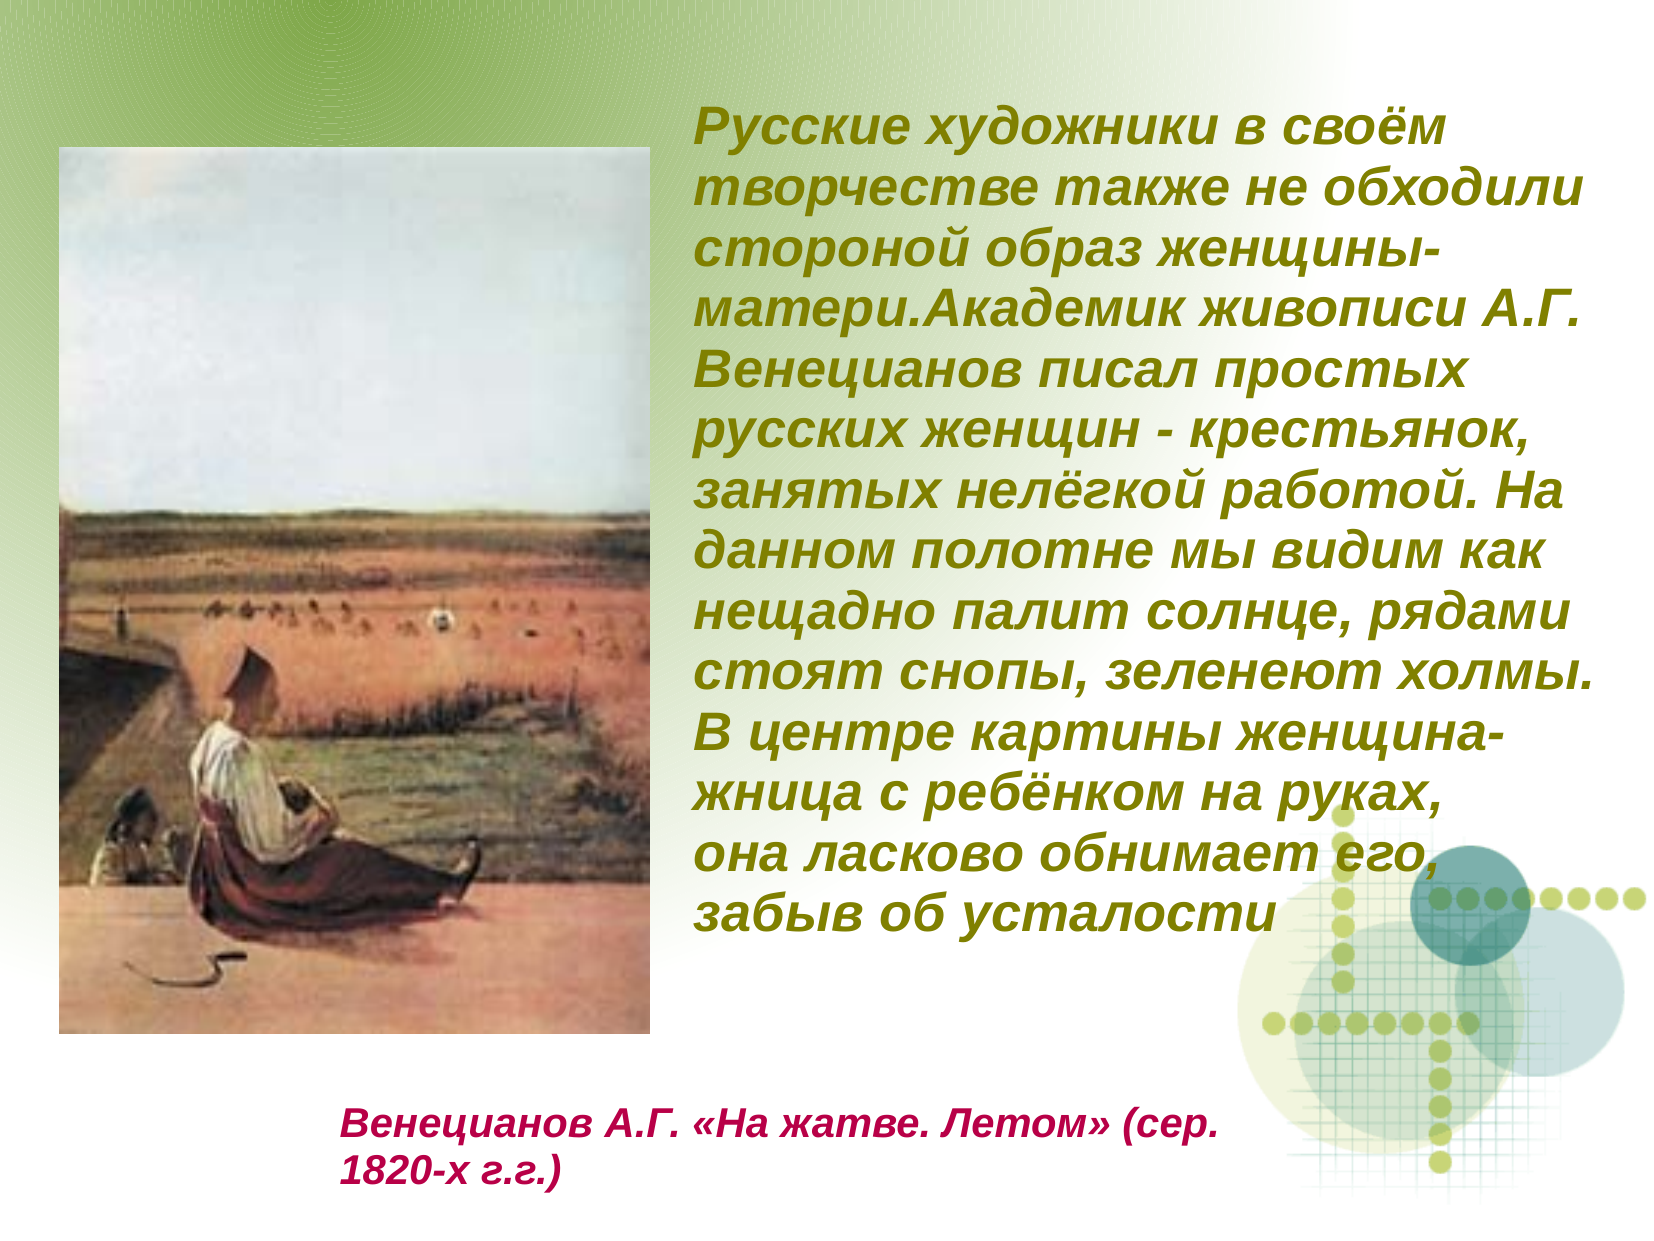

Русские художники в своём творчестве также не обходили стороной образ женщины- матери.Академик живописи А.Г. Венецианов писал простых русских женщин - крестьянок, занятых нелёгкой работой. На данном полотне мы видим как нещадно палит солнце, рядами стоят снопы, зеленеют холмы. В центре картины женщина- жница с ребёнком на руках,
она ласково обнимает его, забыв об усталости
Венецианов А.Г. «На жатве. Летом» (сер. 1820-х г.г.)